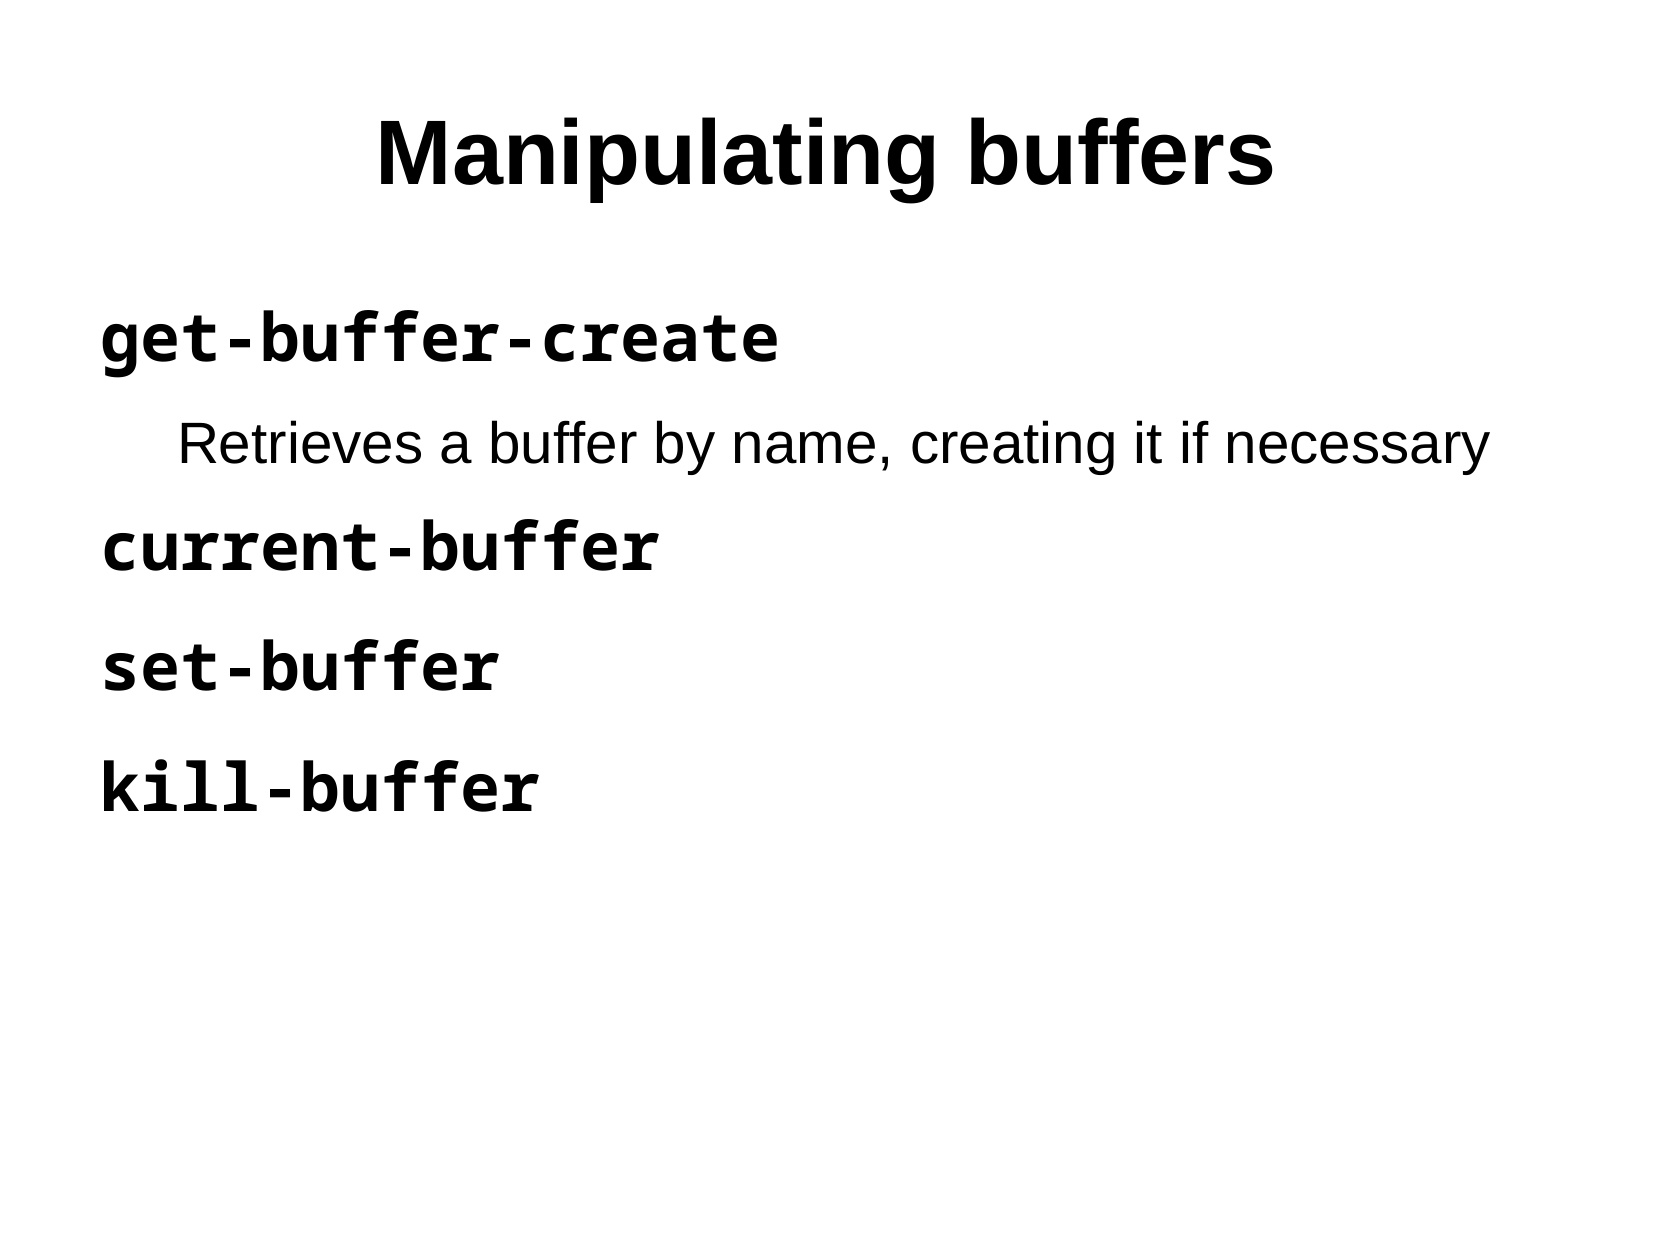

# Manipulating buffers
get-buffer-create
Retrieves a buffer by name, creating it if necessary
current-buffer
set-buffer
kill-buffer